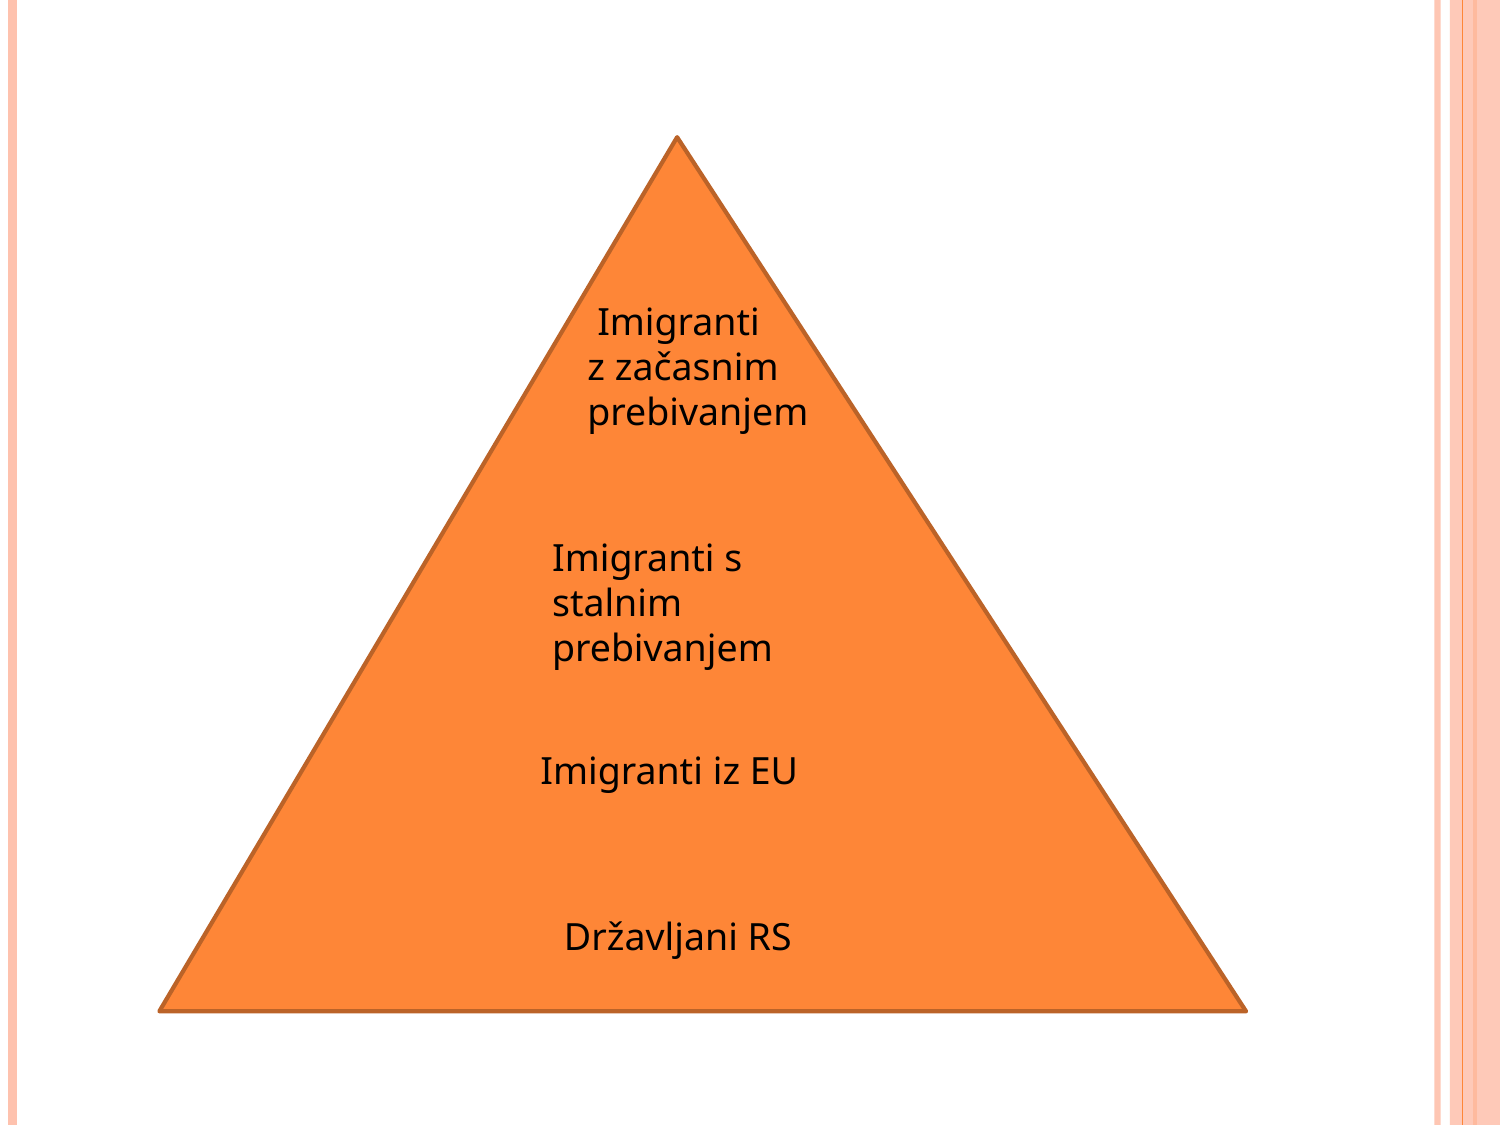

Imigranti
z začasnim
prebivanjem
Imigranti s stalnim prebivanjem
Imigranti iz EU
Državljani RS